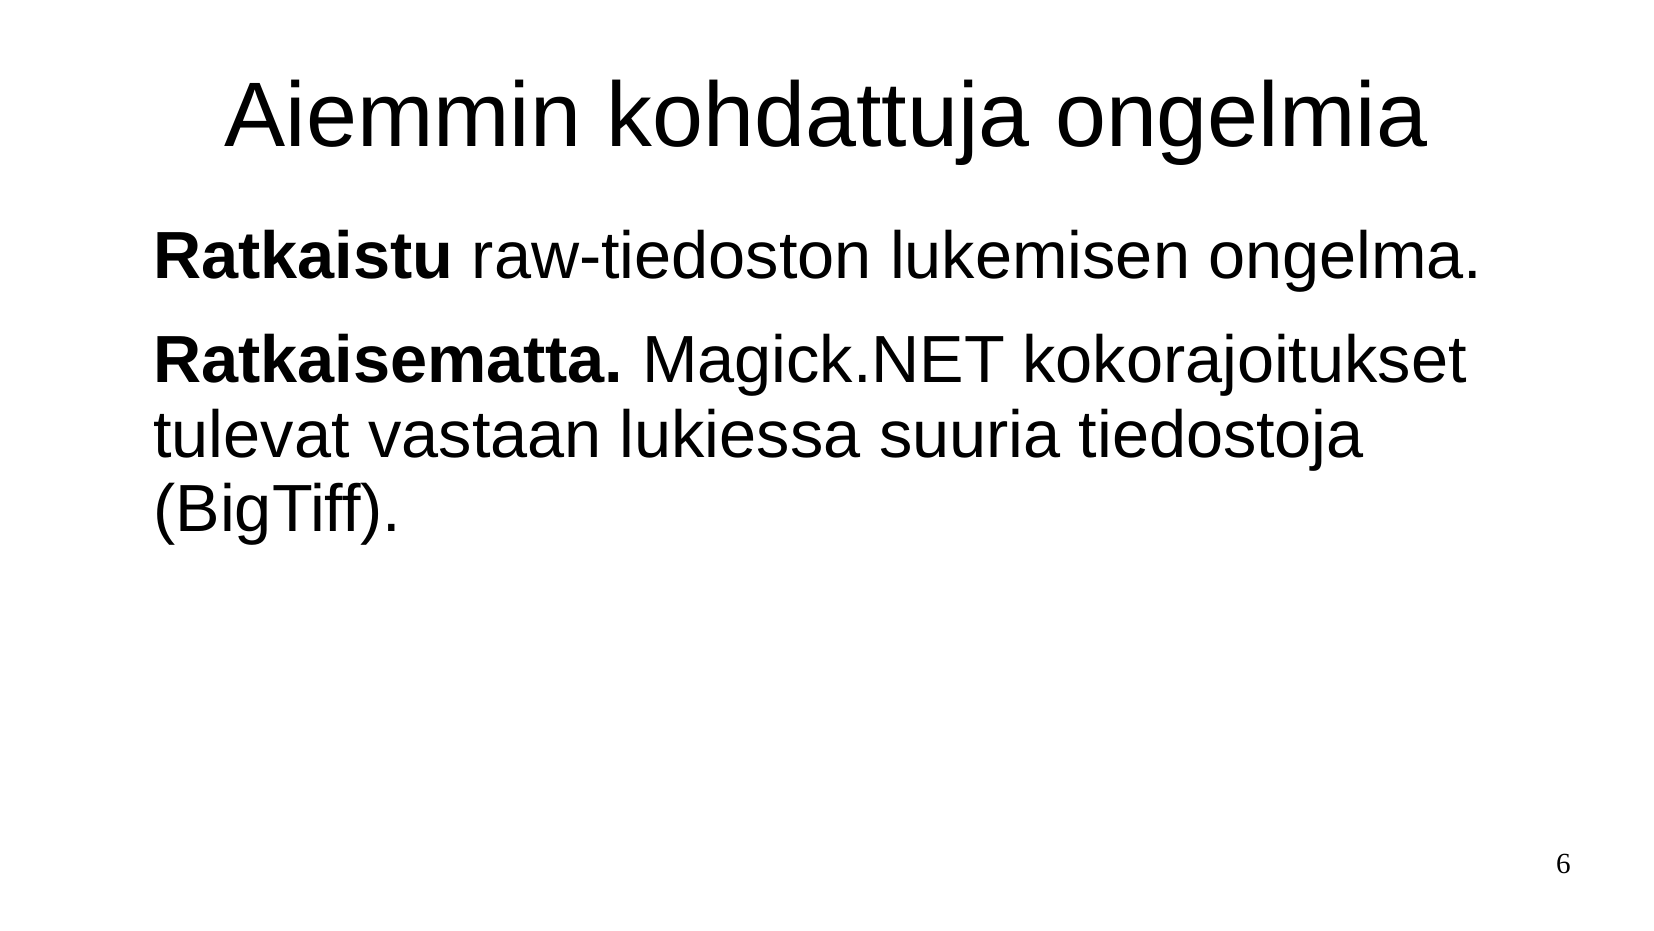

# Aiemmin kohdattuja ongelmia
Ratkaistu raw-tiedoston lukemisen ongelma.
Ratkaisematta. Magick.NET kokorajoitukset tulevat vastaan lukiessa suuria tiedostoja (BigTiff).
6